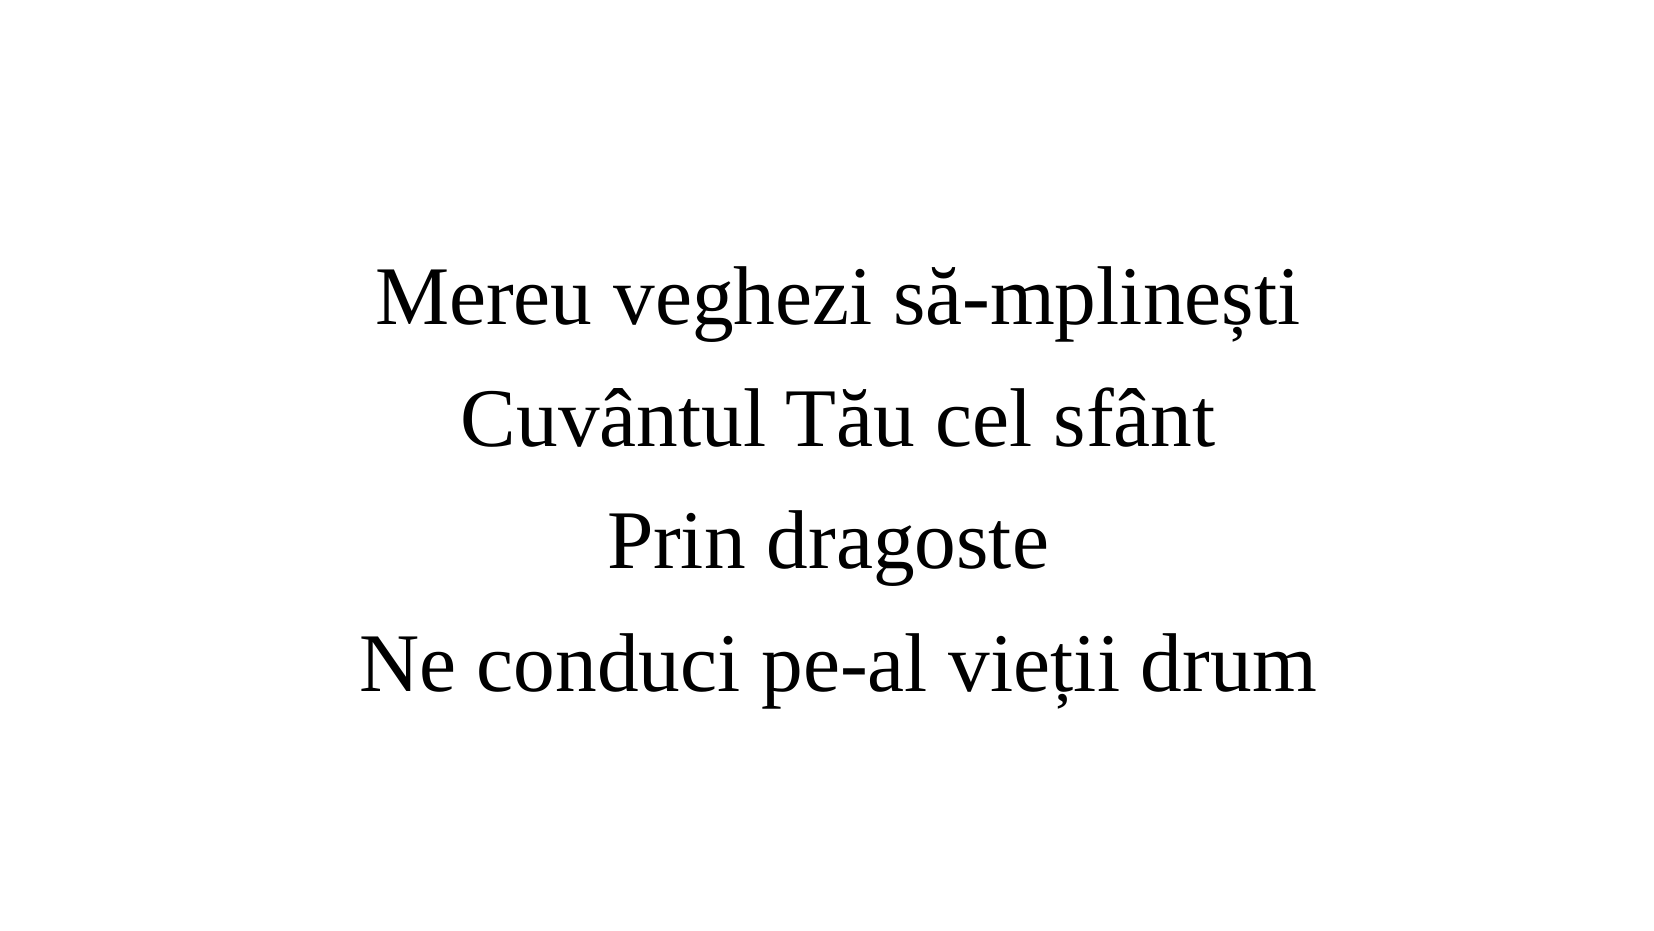

# Mereu veghezi să-mplinești
Cuvântul Tău cel sfânt
Prin dragoste
Ne conduci pe-al vieții drum